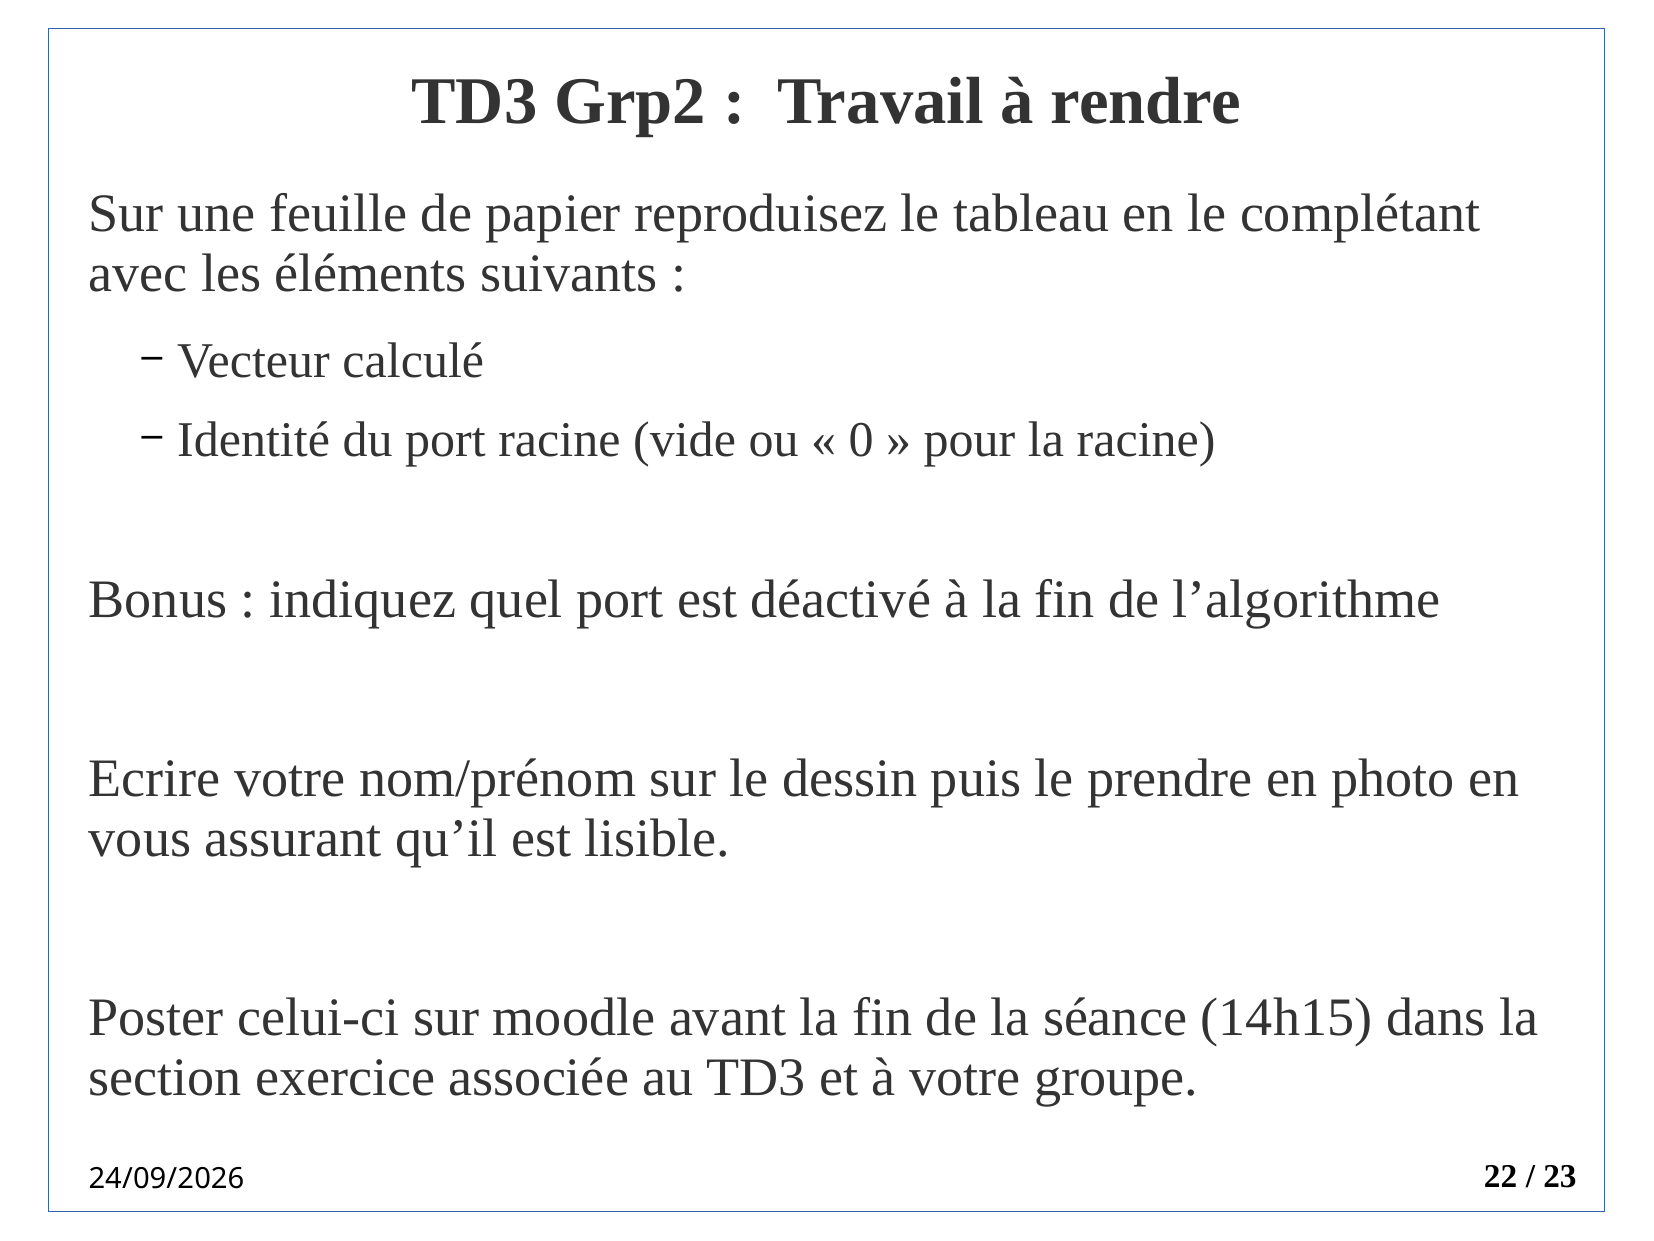

# TD3 Grp2 : Travail à rendre
Sur une feuille de papier reproduisez le tableau en le complétant avec les éléments suivants :
Vecteur calculé
Identité du port racine (vide ou « 0 » pour la racine)
Bonus : indiquez quel port est déactivé à la fin de l’algorithme
Ecrire votre nom/prénom sur le dessin puis le prendre en photo en vous assurant qu’il est lisible.
Poster celui-ci sur moodle avant la fin de la séance (14h15) dans la section exercice associée au TD3 et à votre groupe.
22